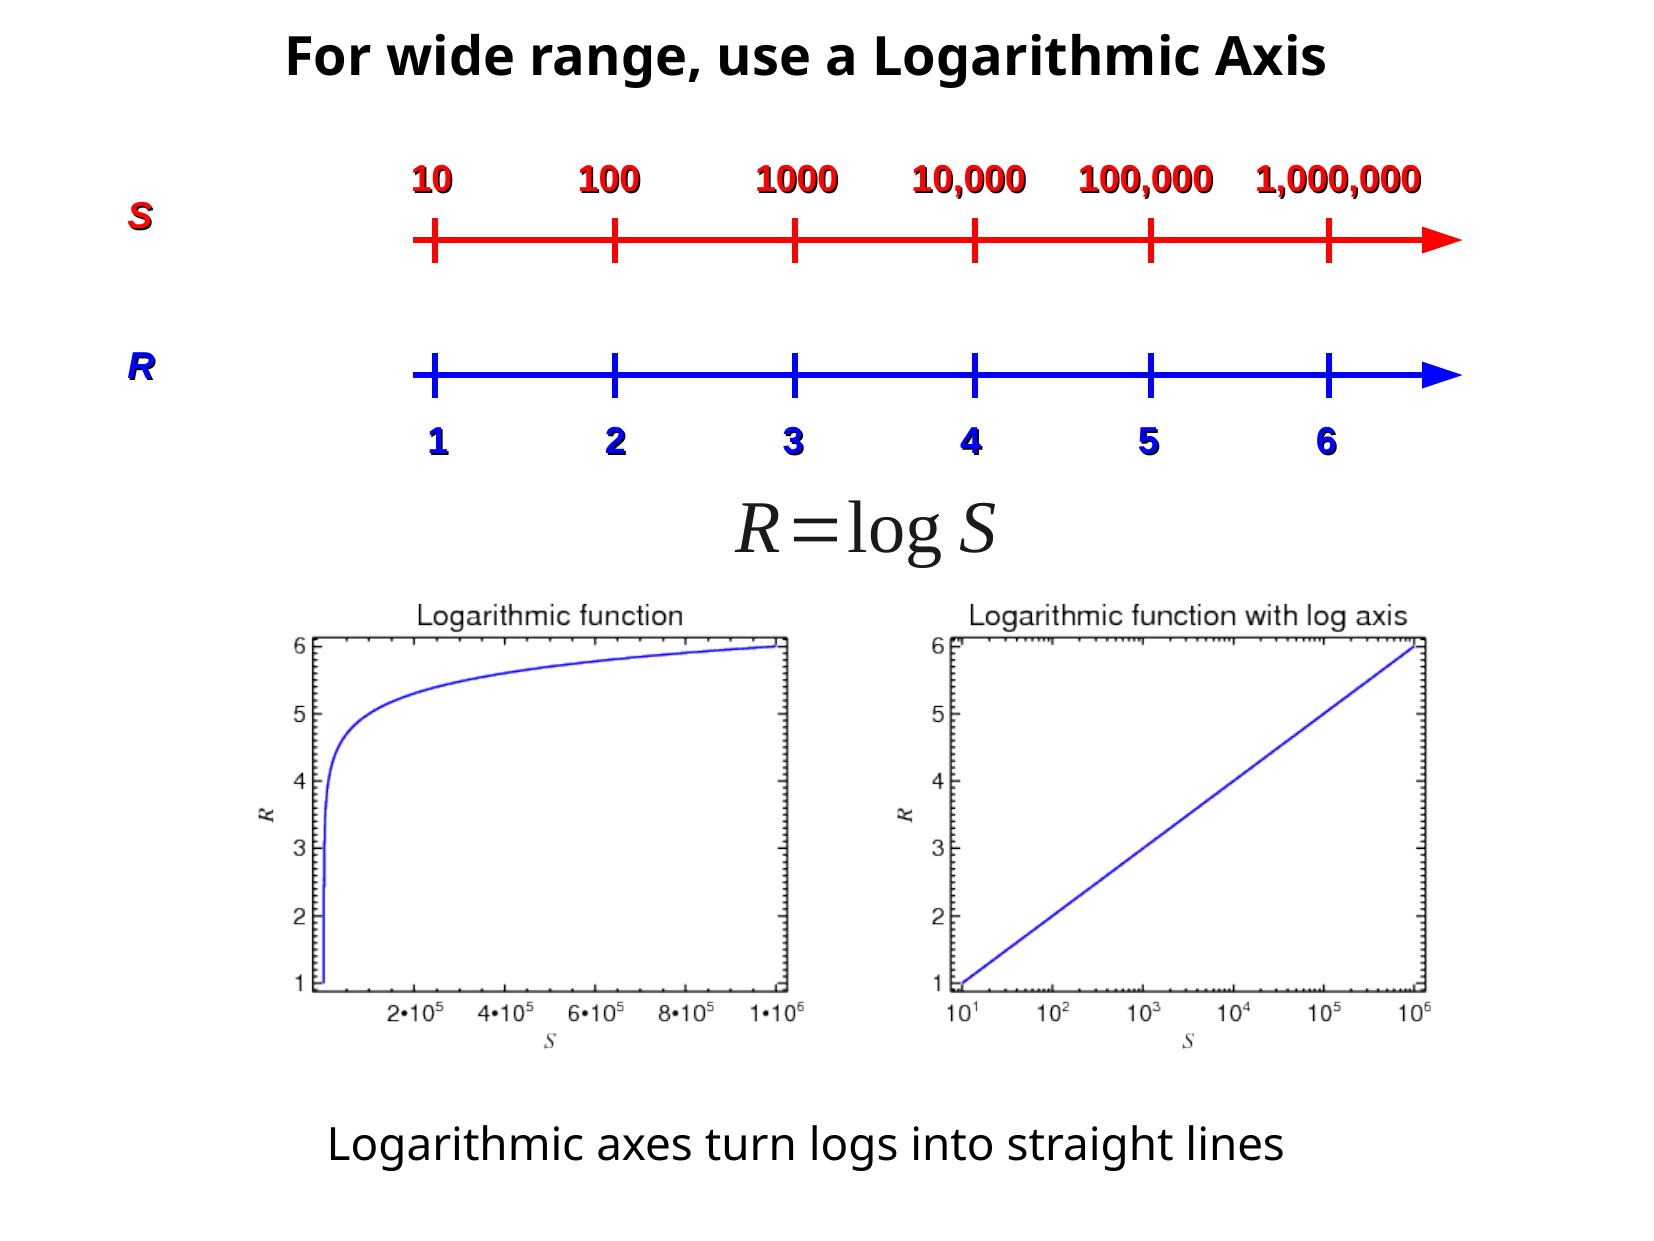

For wide range, use a Logarithmic Axis
 10 100 1000 10,000 100,000 1,000,000
S
R
1 2 3 4 5 6
Logarithmic axes turn logs into straight lines